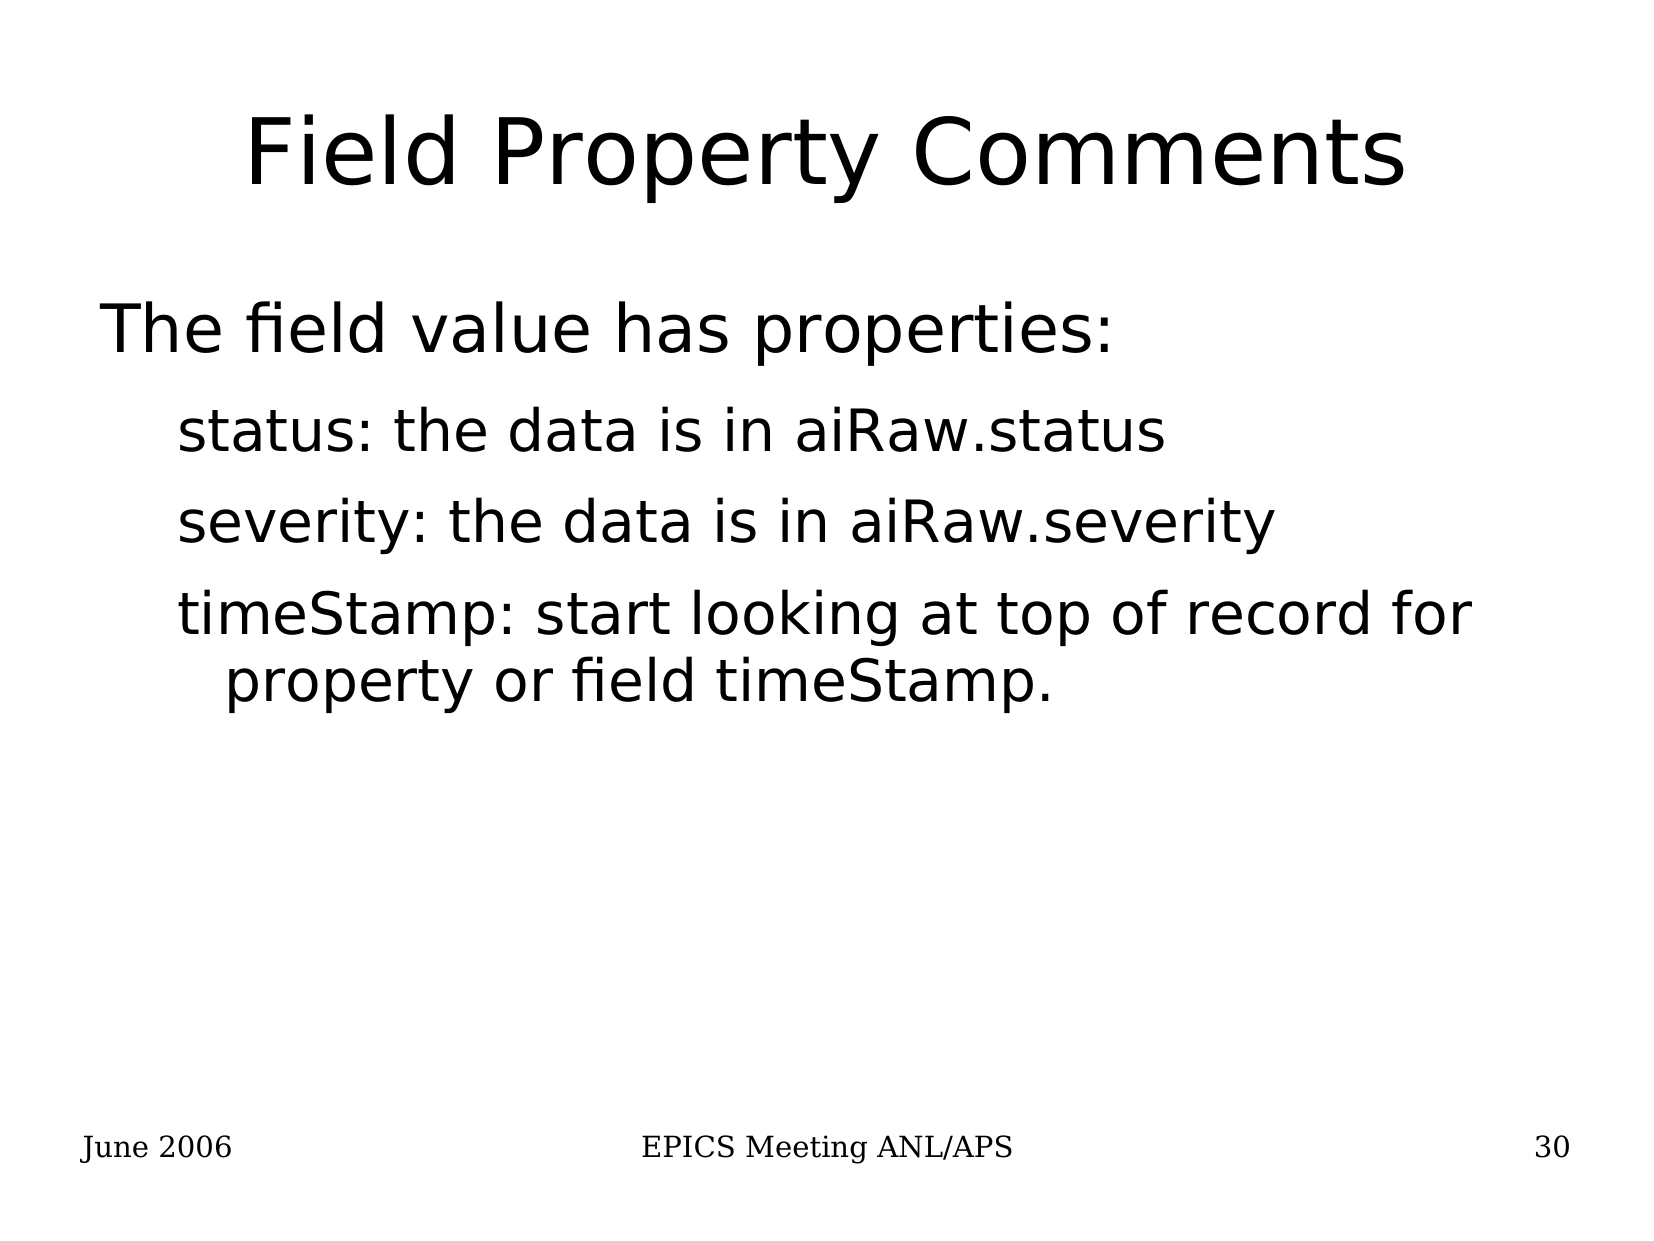

# Field Property Comments
The field value has properties:
status: the data is in aiRaw.status
severity: the data is in aiRaw.severity
timeStamp: start looking at top of record for property or field timeStamp.
June 2006
EPICS Meeting ANL/APS
30